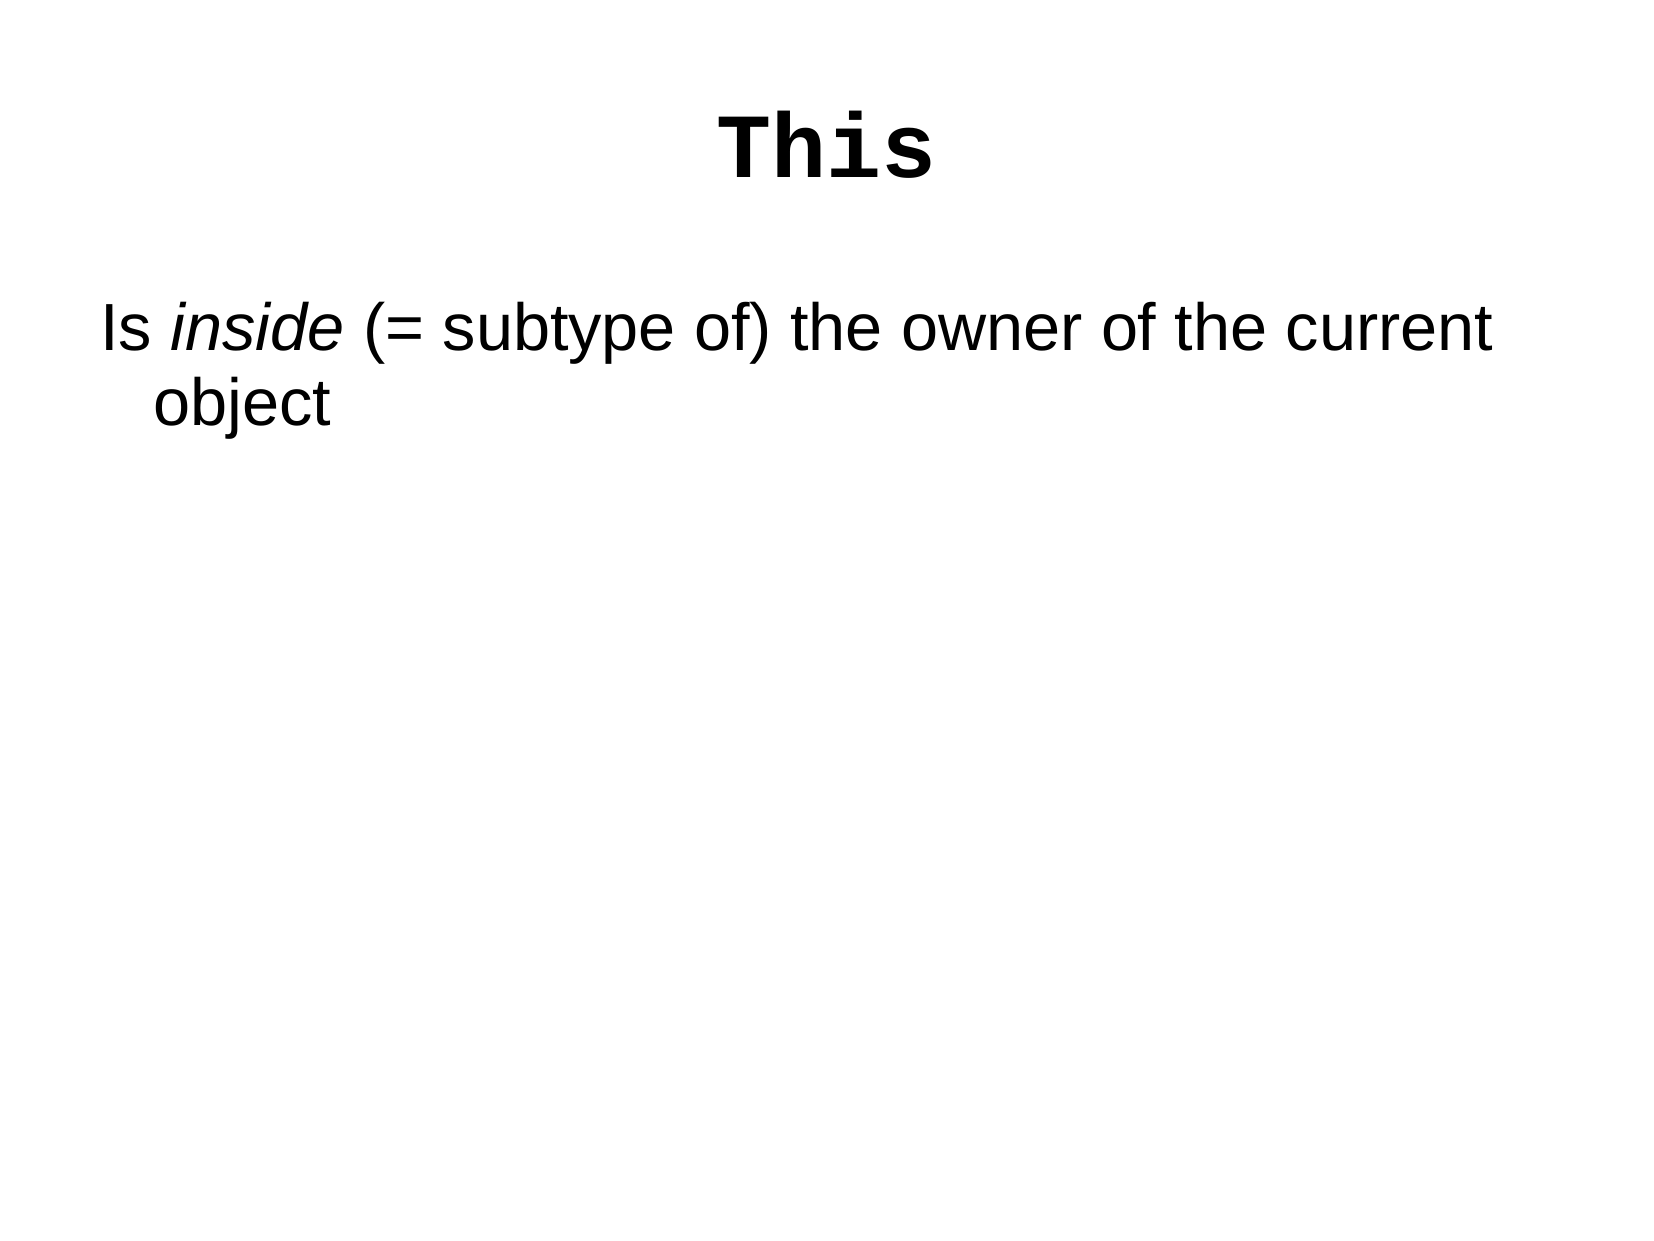

# This
Is inside (= subtype of) the owner of the current object